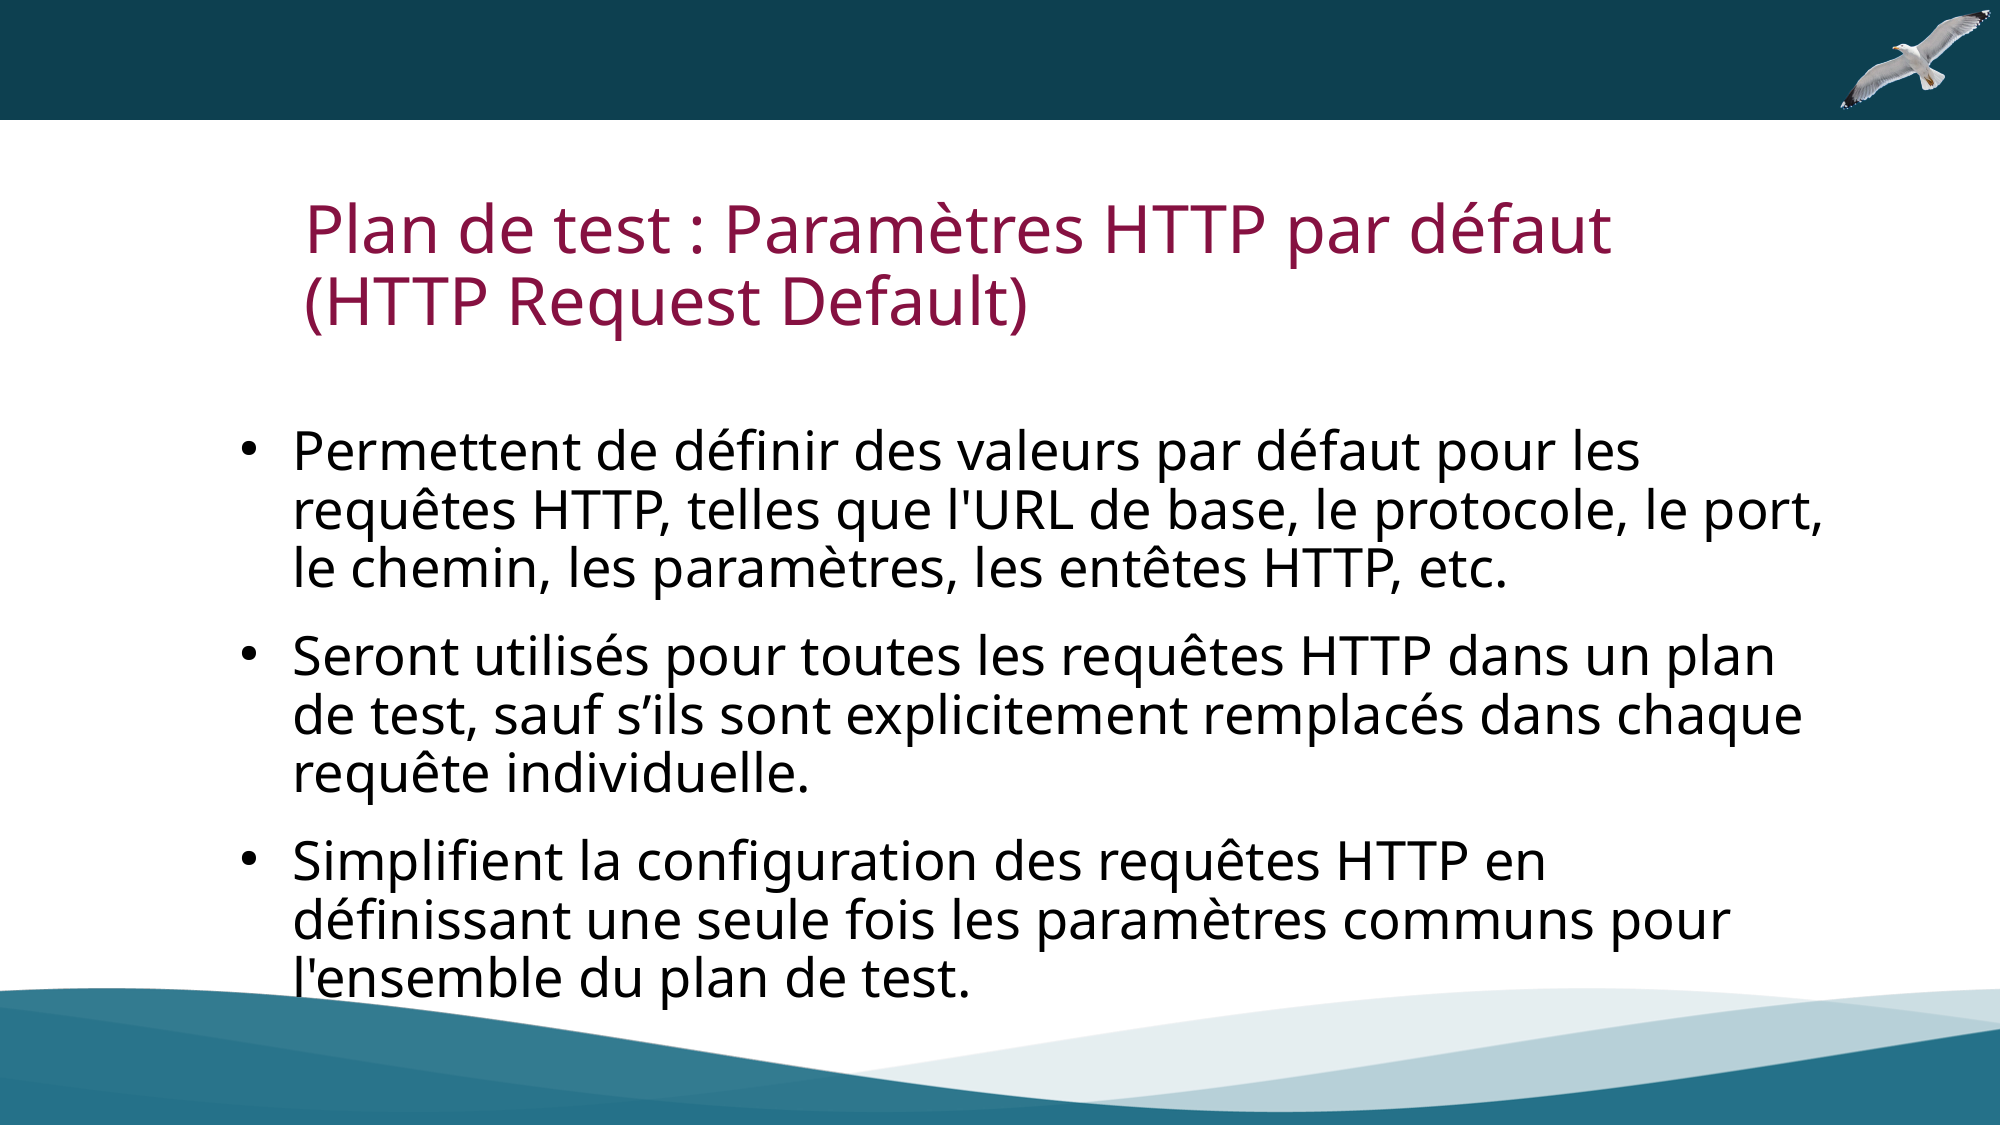

Plan de test : Paramètres HTTP par défaut (HTTP Request Default)
# Permettent de définir des valeurs par défaut pour les requêtes HTTP, telles que l'URL de base, le protocole, le port, le chemin, les paramètres, les entêtes HTTP, etc.
Seront utilisés pour toutes les requêtes HTTP dans un plan de test, sauf s’ils sont explicitement remplacés dans chaque requête individuelle.
Simplifient la configuration des requêtes HTTP en définissant une seule fois les paramètres communs pour l'ensemble du plan de test.